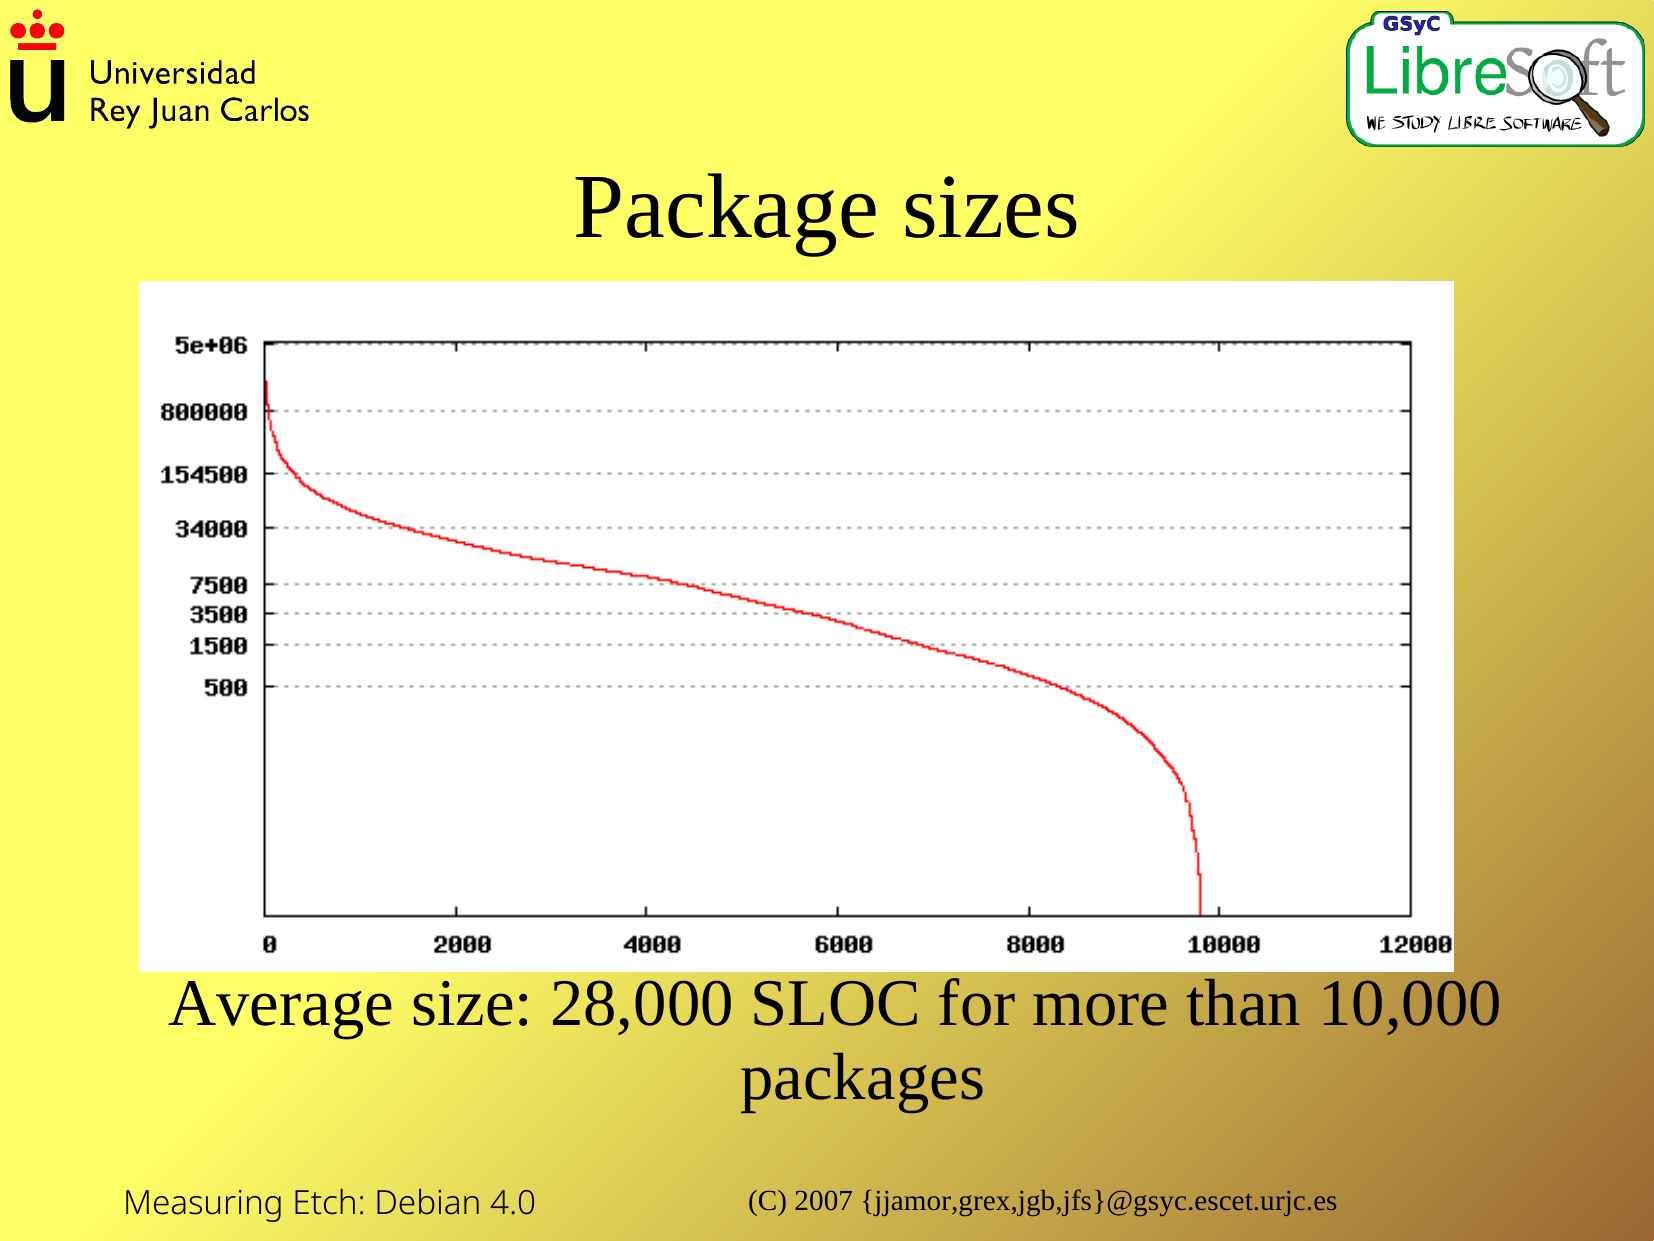

# Package sizes
Average size: 28,000 SLOC for more than 10,000 packages